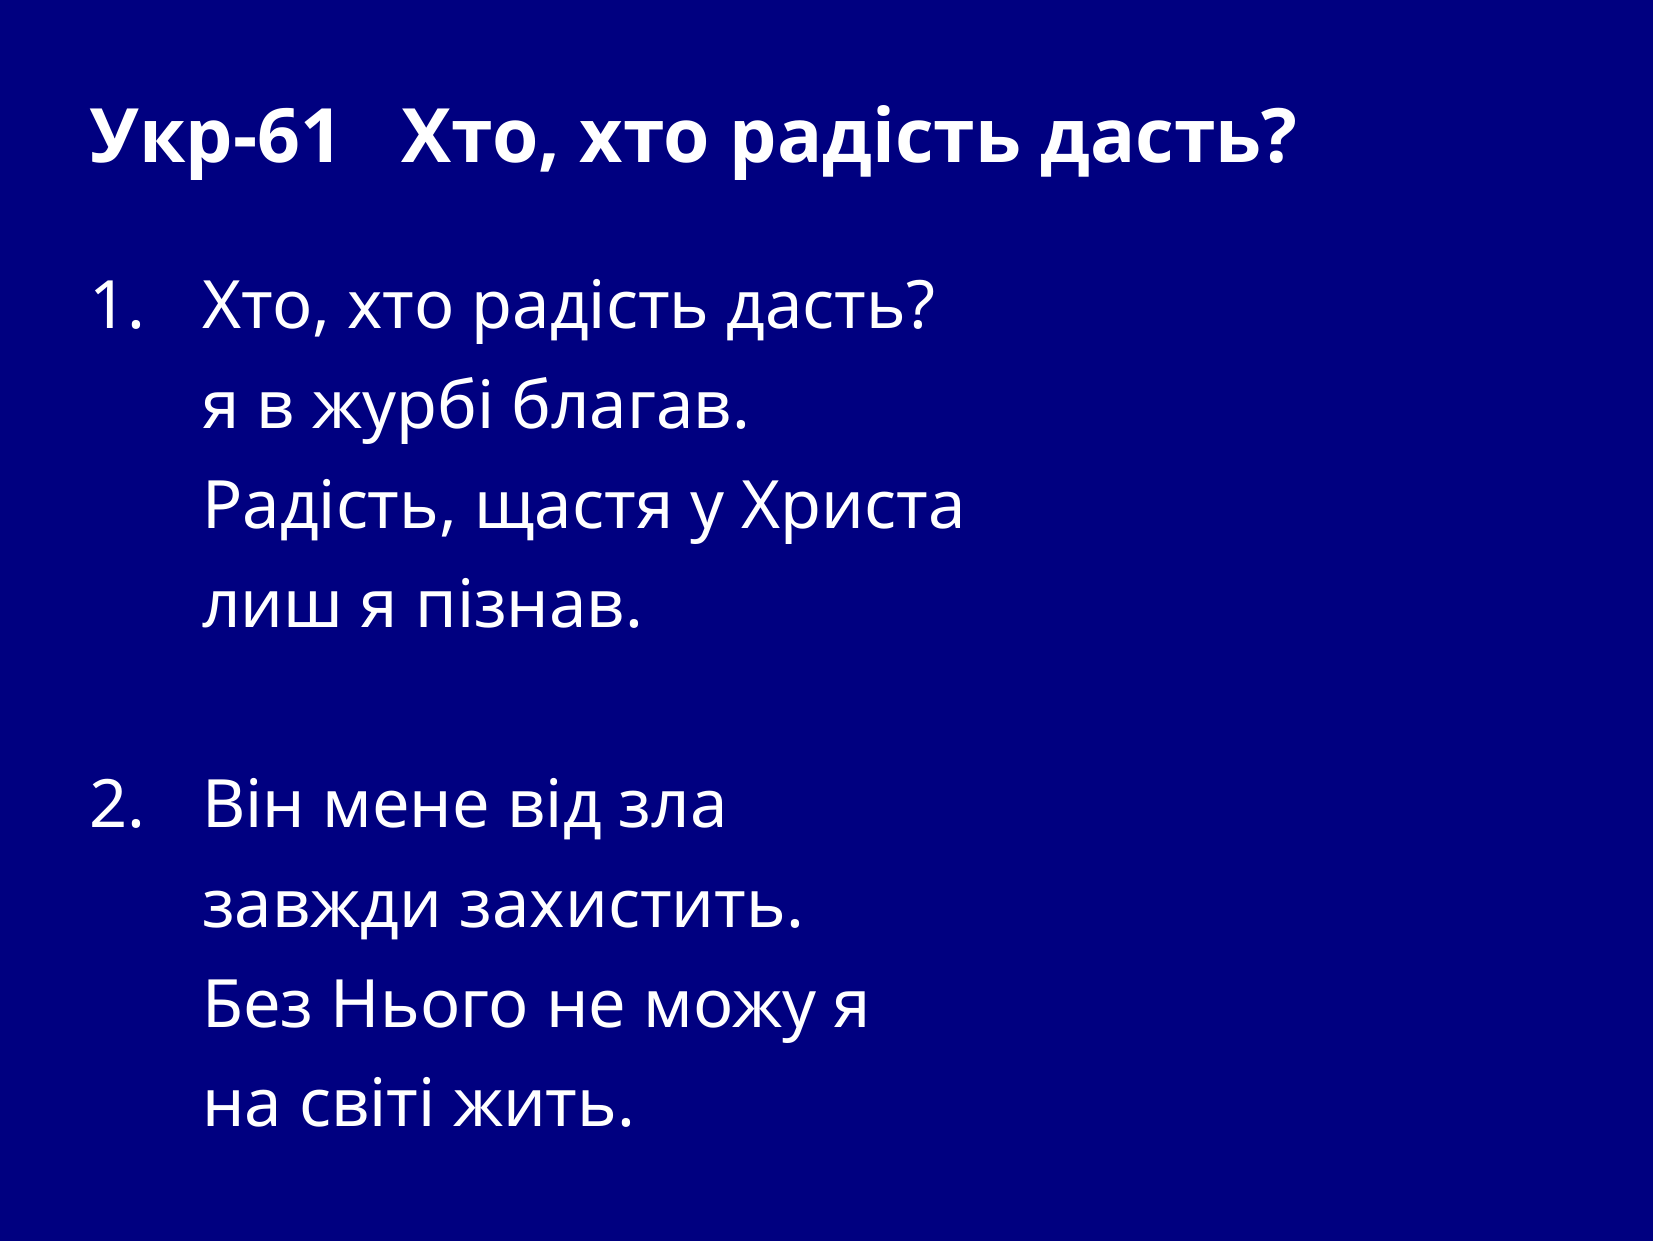

Укр-61 Хто, хто радість дасть?
1.	Хто, хто радість дасть?
	я в журбі благав.
	Радість, щастя у Христа
	лиш я пізнав.
2.	Він мене від зла
	завжди захистить.
	Без Нього не можу я
	на світі жить.